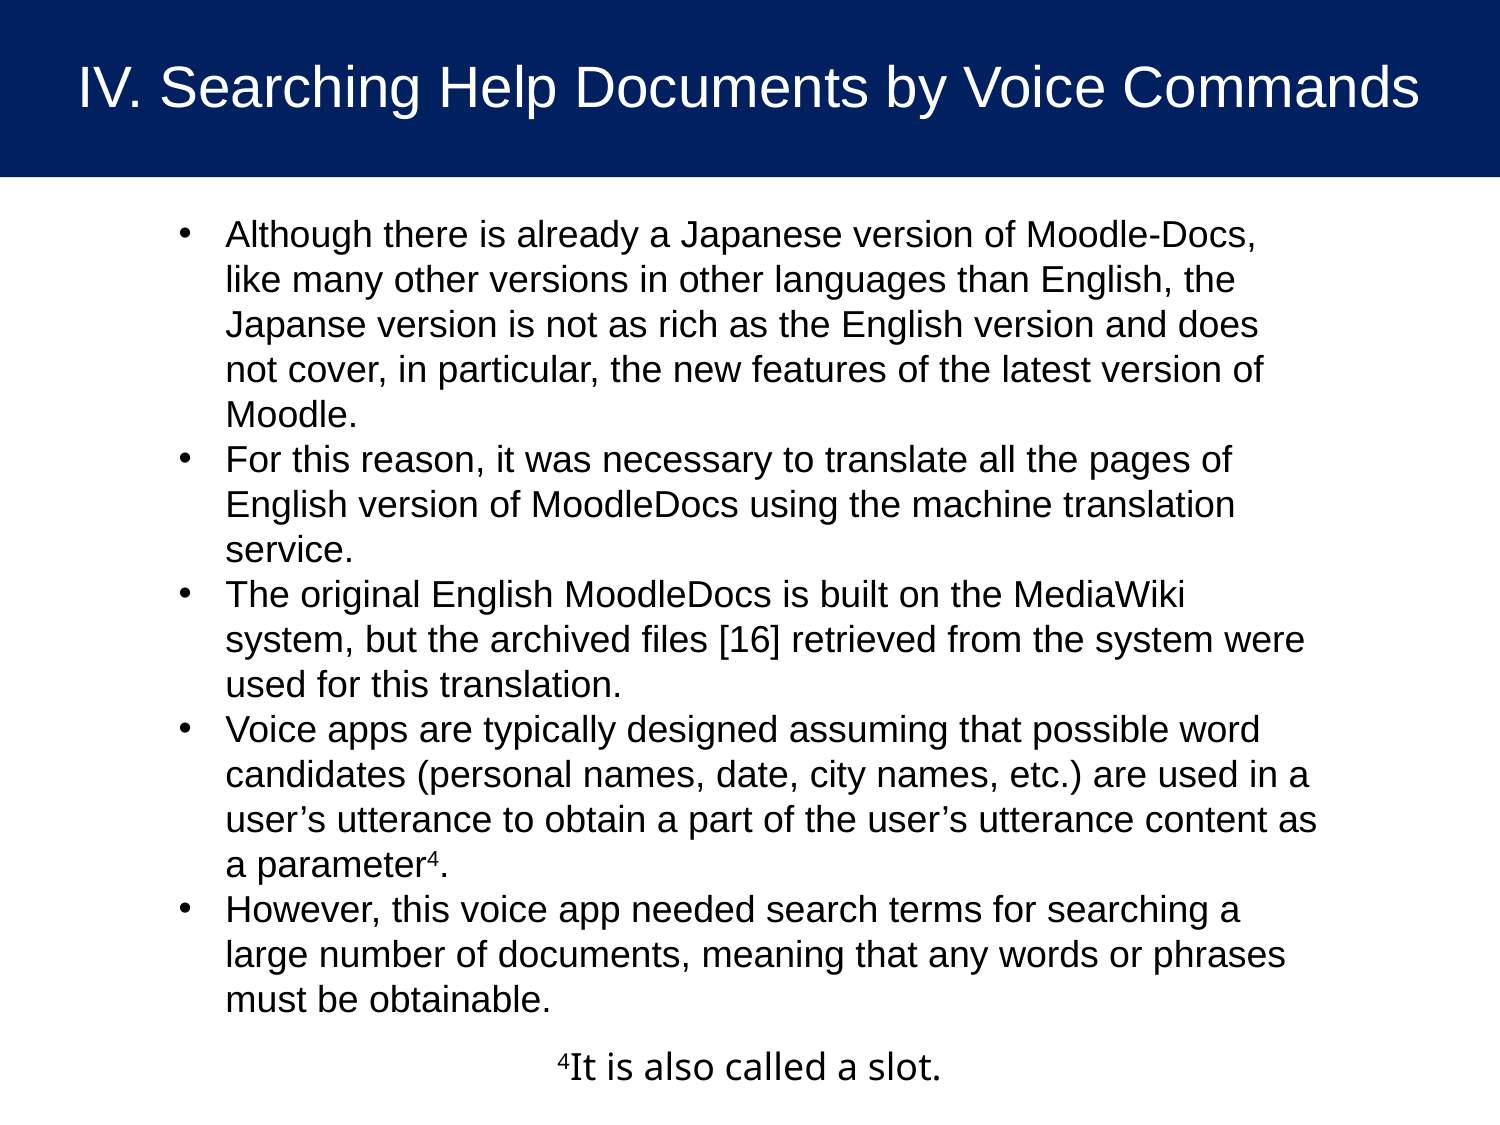

IV. Searching Help Documents by Voice Commands
Although there is already a Japanese version of Moodle-Docs, like many other versions in other languages than English, the Japanse version is not as rich as the English version and does not cover, in particular, the new features of the latest version of Moodle.
For this reason, it was necessary to translate all the pages of English version of MoodleDocs using the machine translation service.
The original English MoodleDocs is built on the MediaWiki system, but the archived files [16] retrieved from the system were used for this translation.
Voice apps are typically designed assuming that possible word candidates (personal names, date, city names, etc.) are used in a user’s utterance to obtain a part of the user’s utterance content as a parameter4.
However, this voice app needed search terms for searching a large number of documents, meaning that any words or phrases must be obtainable.
4It is also called a slot.